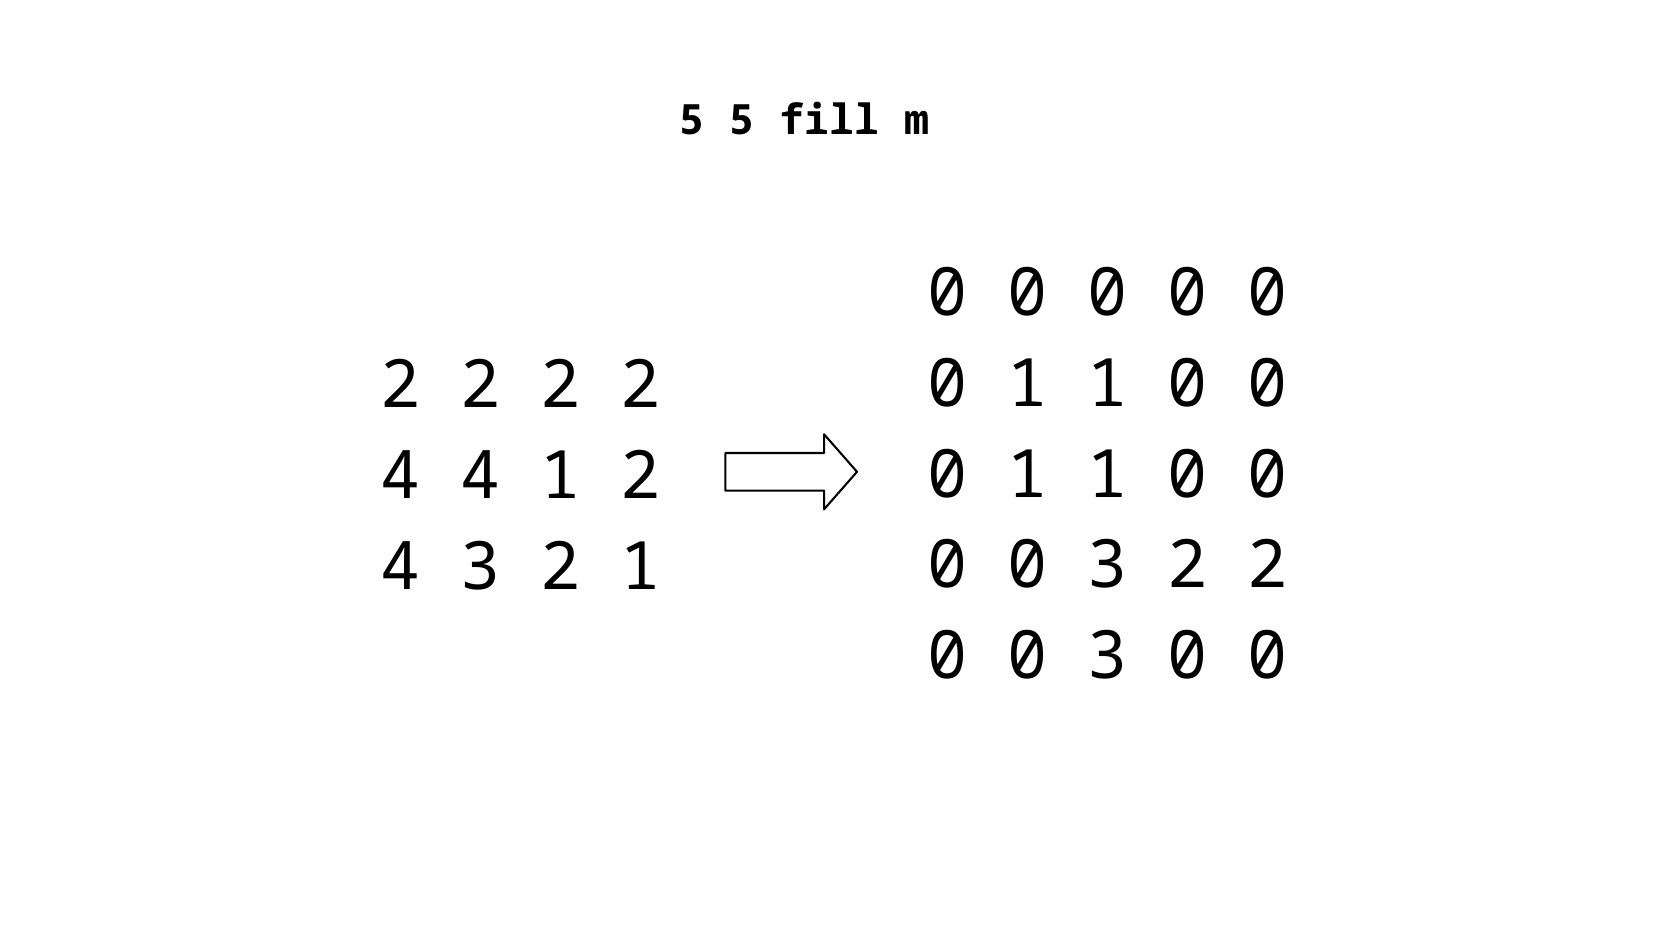

5 5 fill m
0 0 0 0 0
0 1 1 0 0
0 1 1 0 0
0 0 3 2 2
0 0 3 0 0
2 2 2 2
4 4 1 2
4 3 2 1